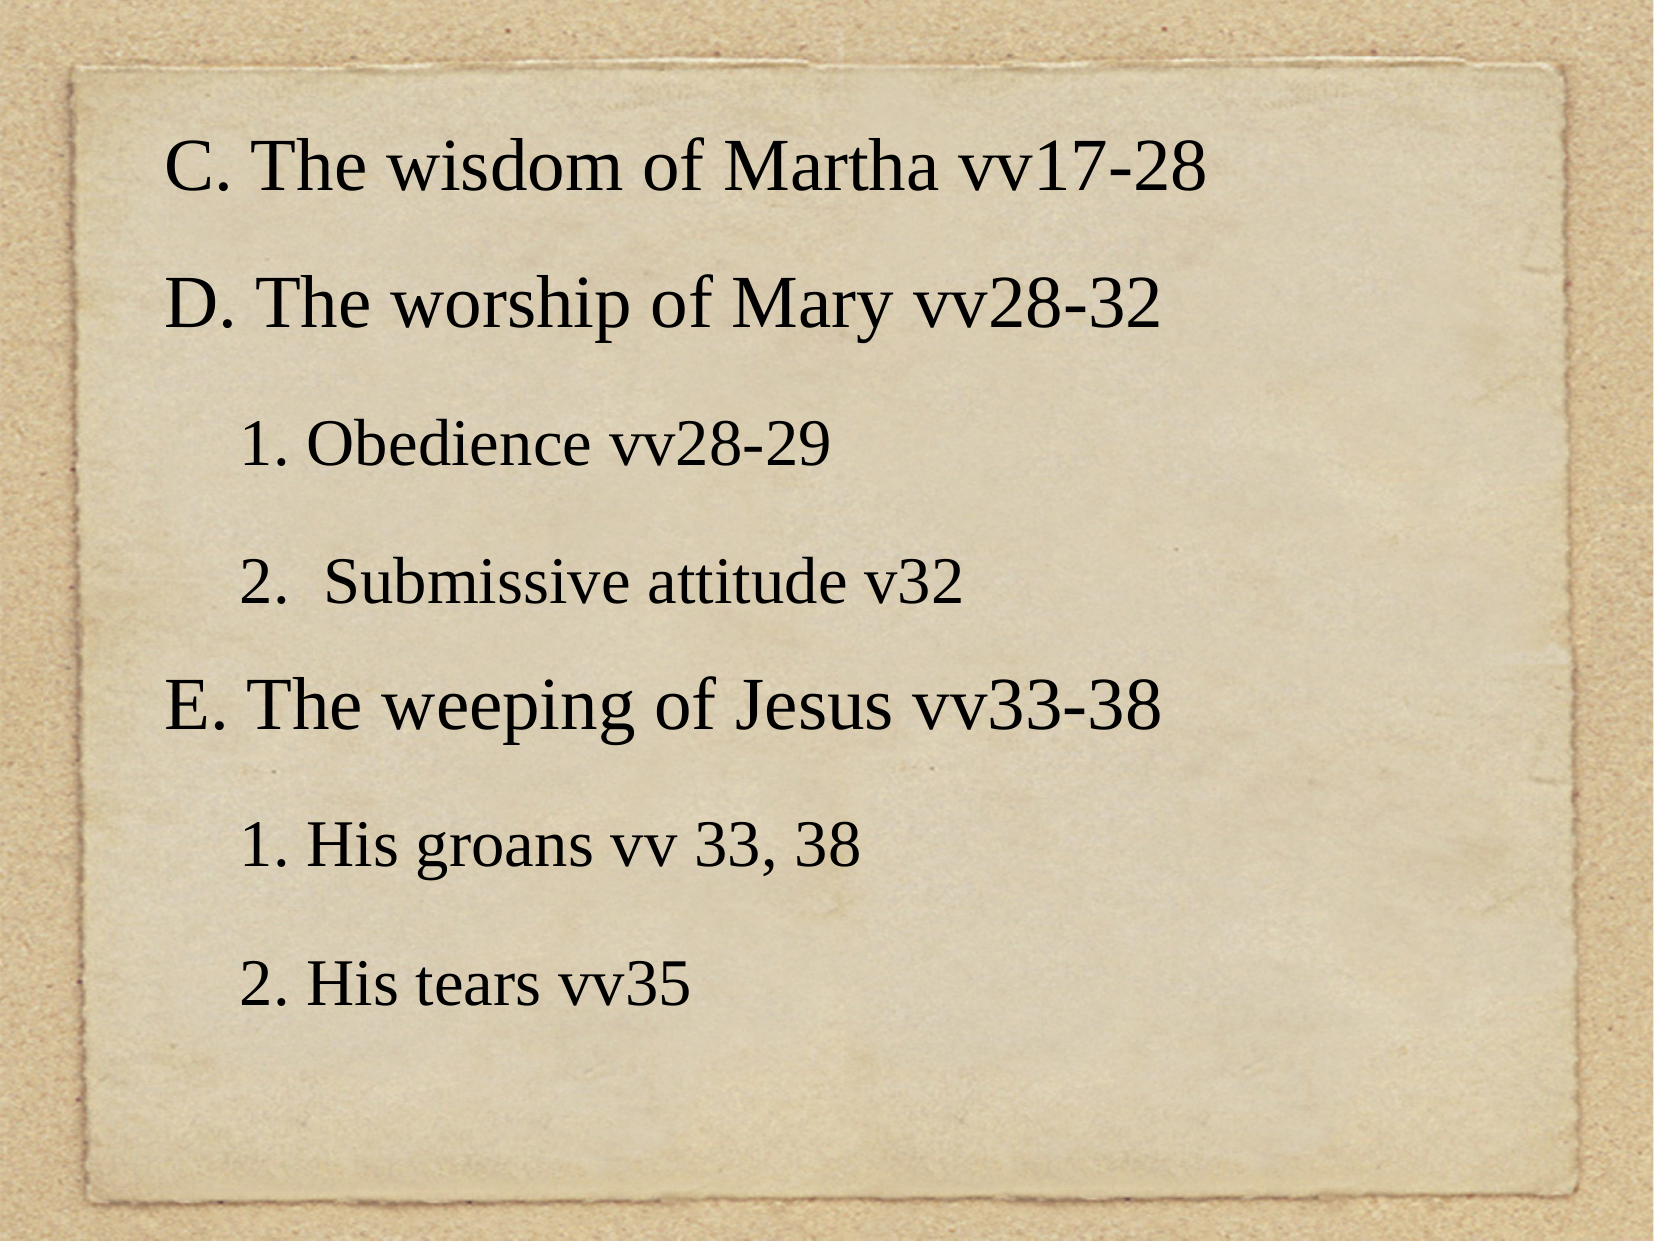

C. The wisdom of Martha vv17-28
	D. The worship of Mary vv28-32
		1. Obedience vv28-29
		2. Submissive attitude v32
	E. The weeping of Jesus vv33-38
		1. His groans vv 33, 38
		2. His tears vv35